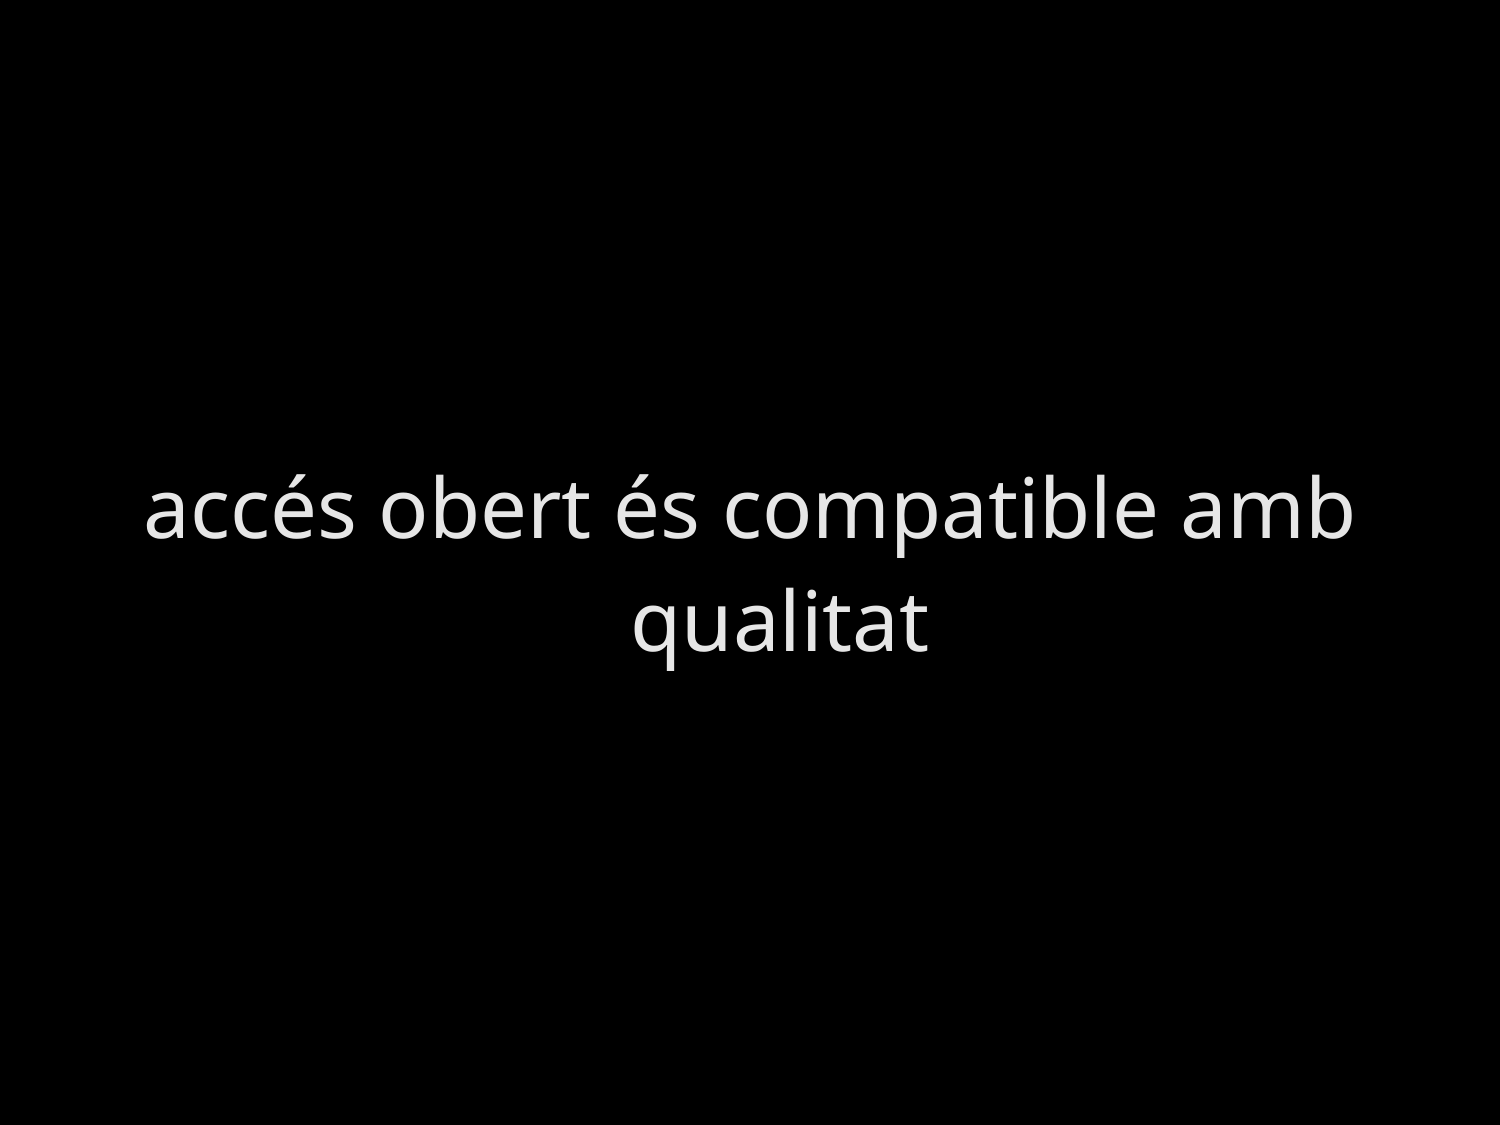

# accés obert és compatible amb qualitat